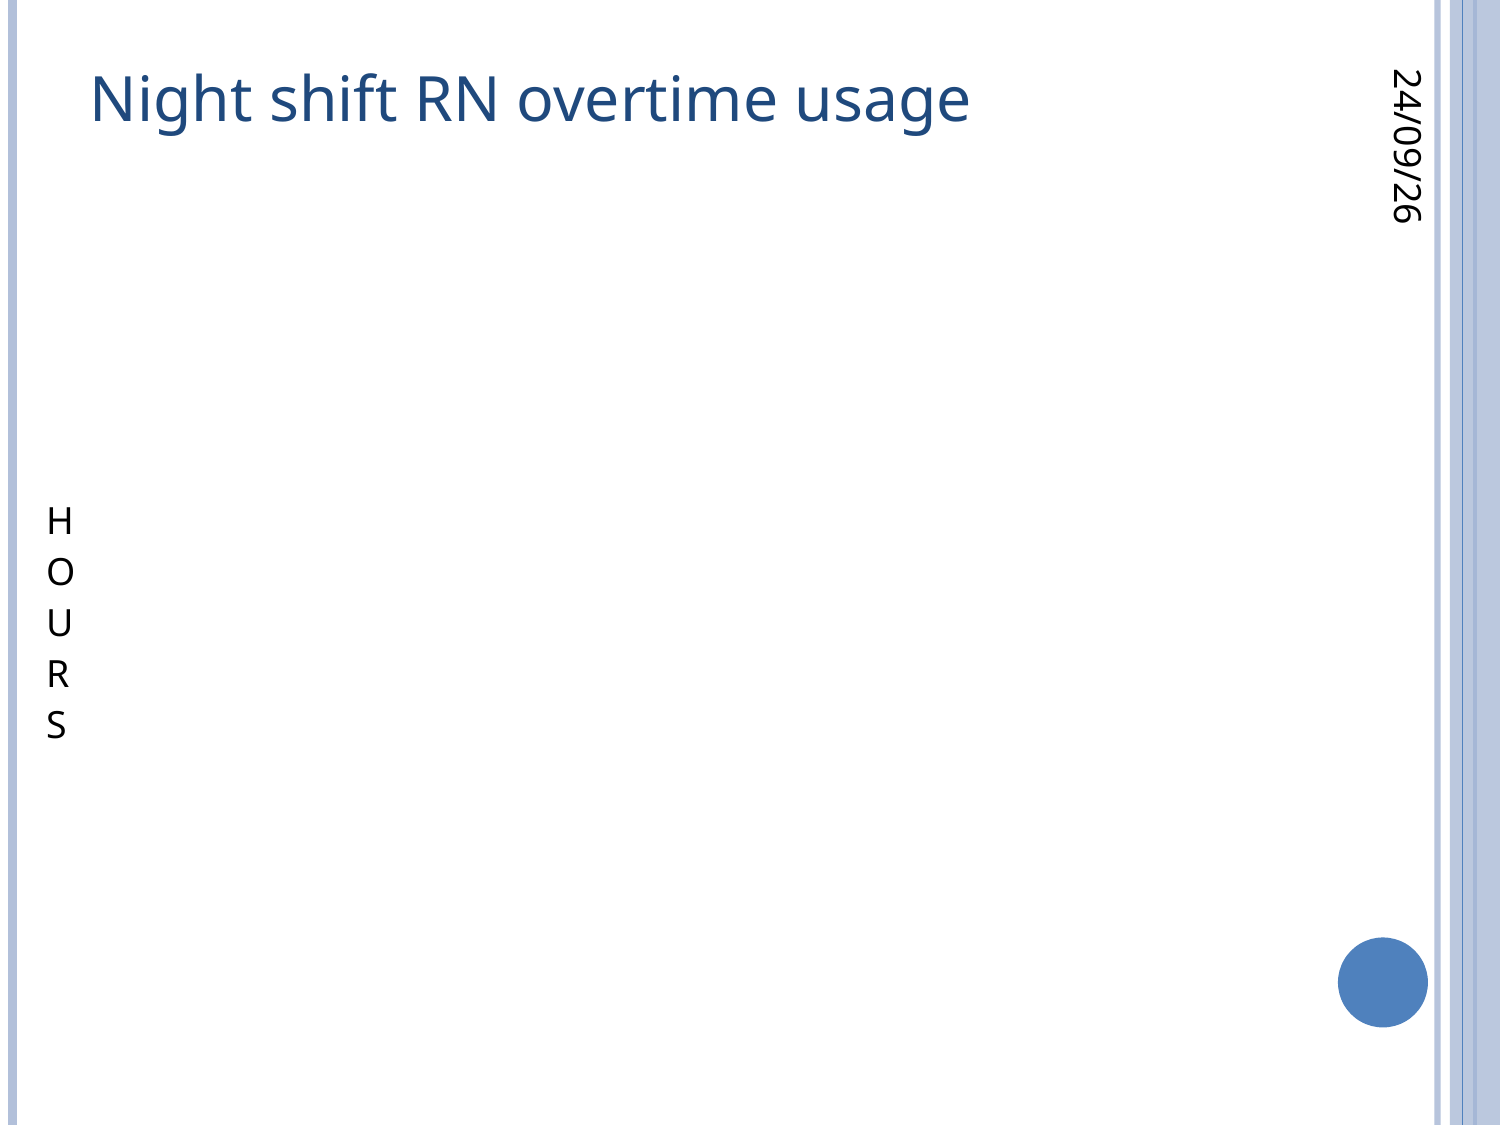

# Night shift RN overtime usage
HOURS